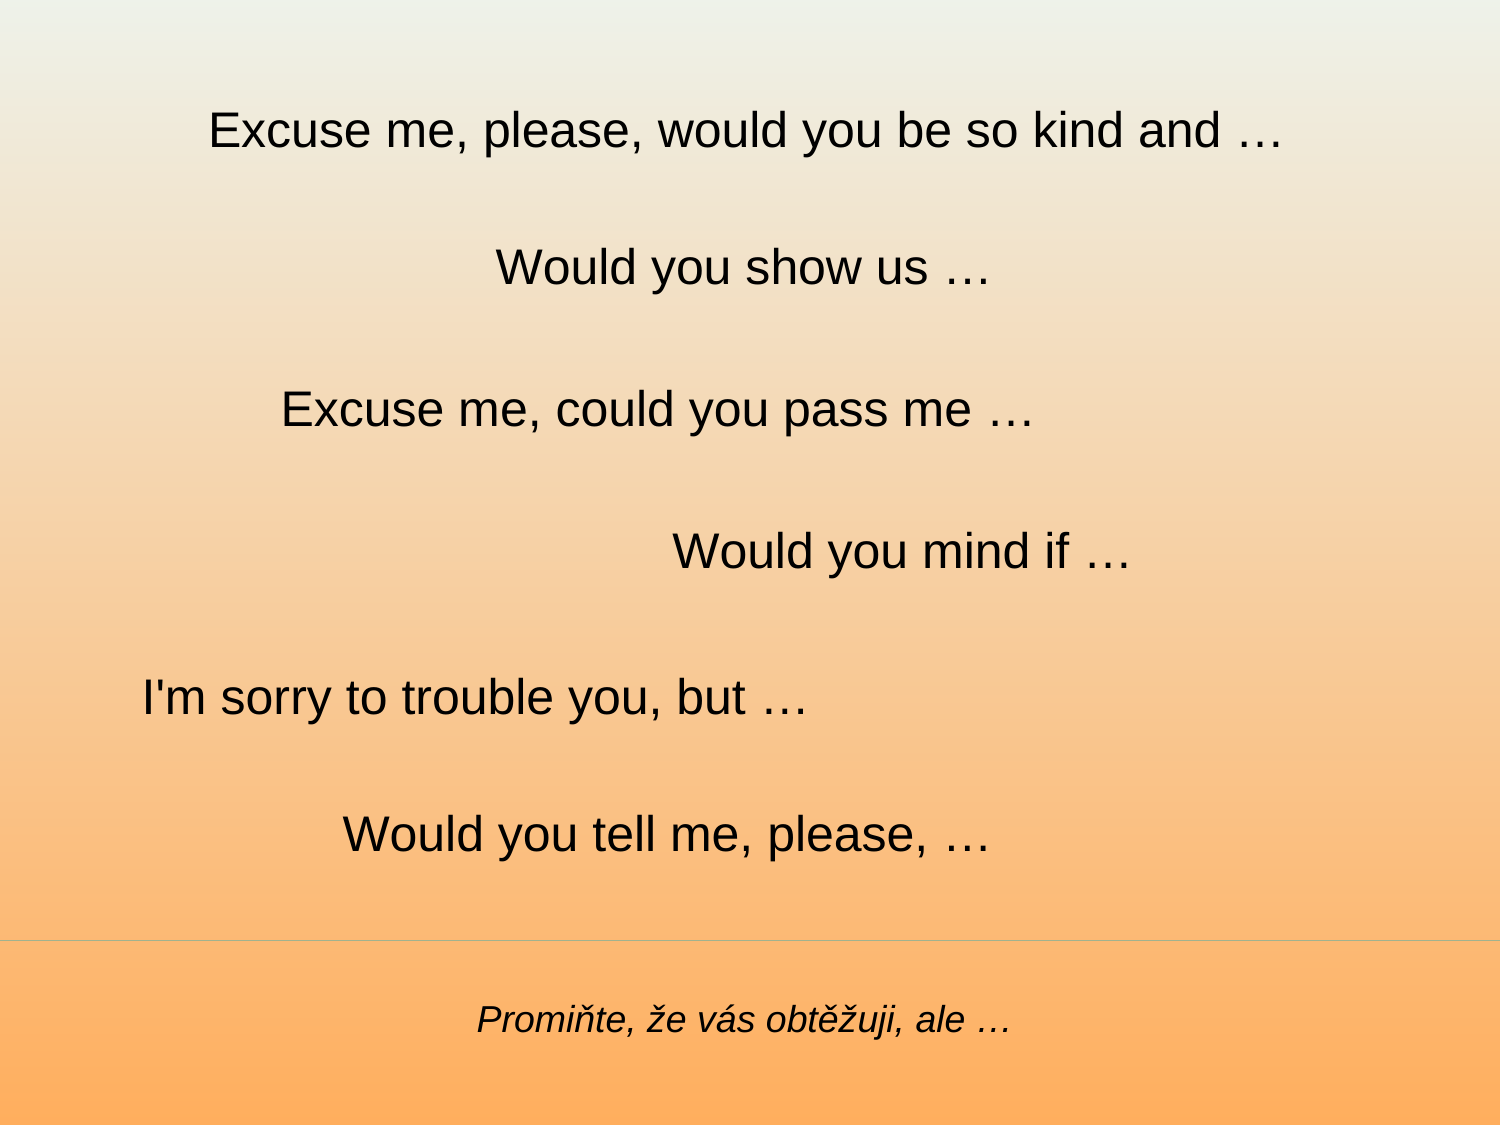

Excuse me, please, would you be so kind and …
Would you show us …
Excuse me, could you pass me …
Would you mind if …
I'm sorry to trouble you, but …
Would you tell me, please, …
Promiňte, že vás obtěžuji, ale …